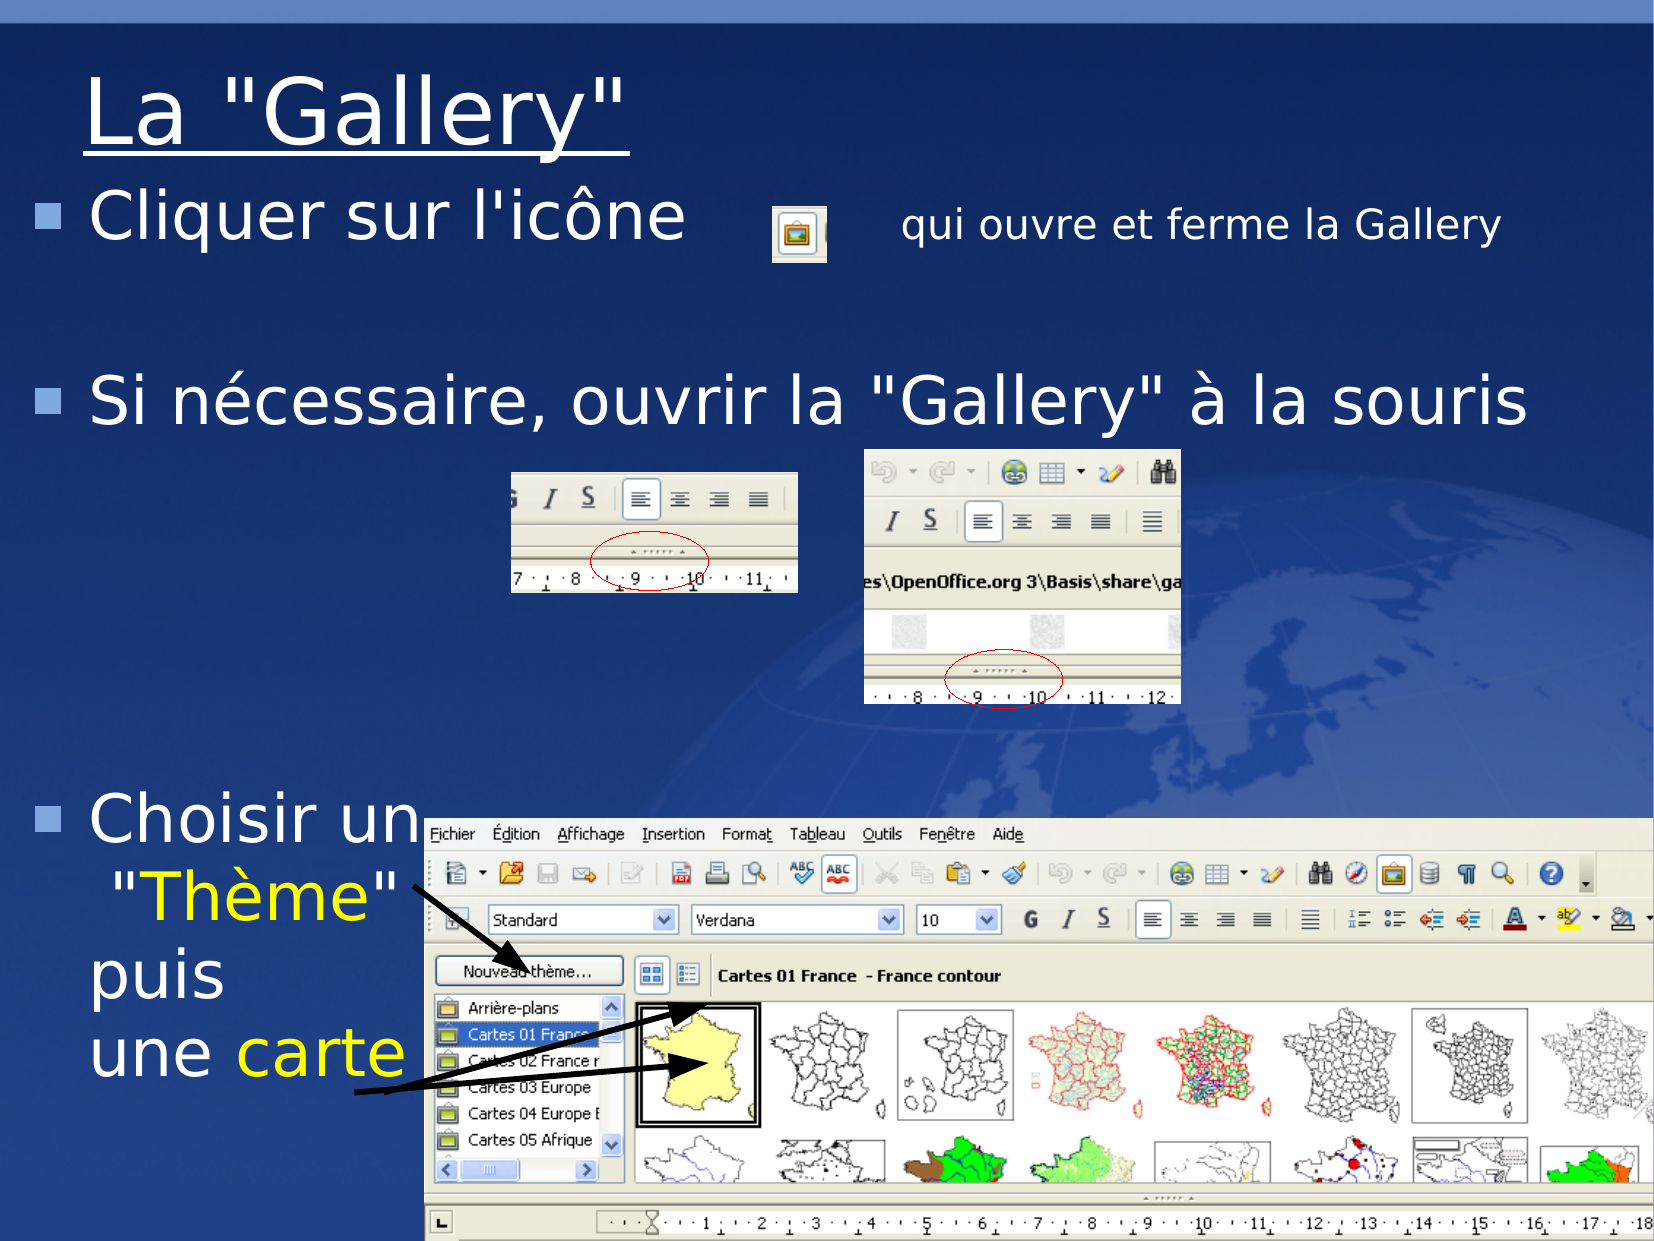

# La "Gallery"
Cliquer sur l'icône qui ouvre et ferme la Gallery
Si nécessaire, ouvrir la "Gallery" à la souris
Choisir un
 "Thème"
puis
une carte